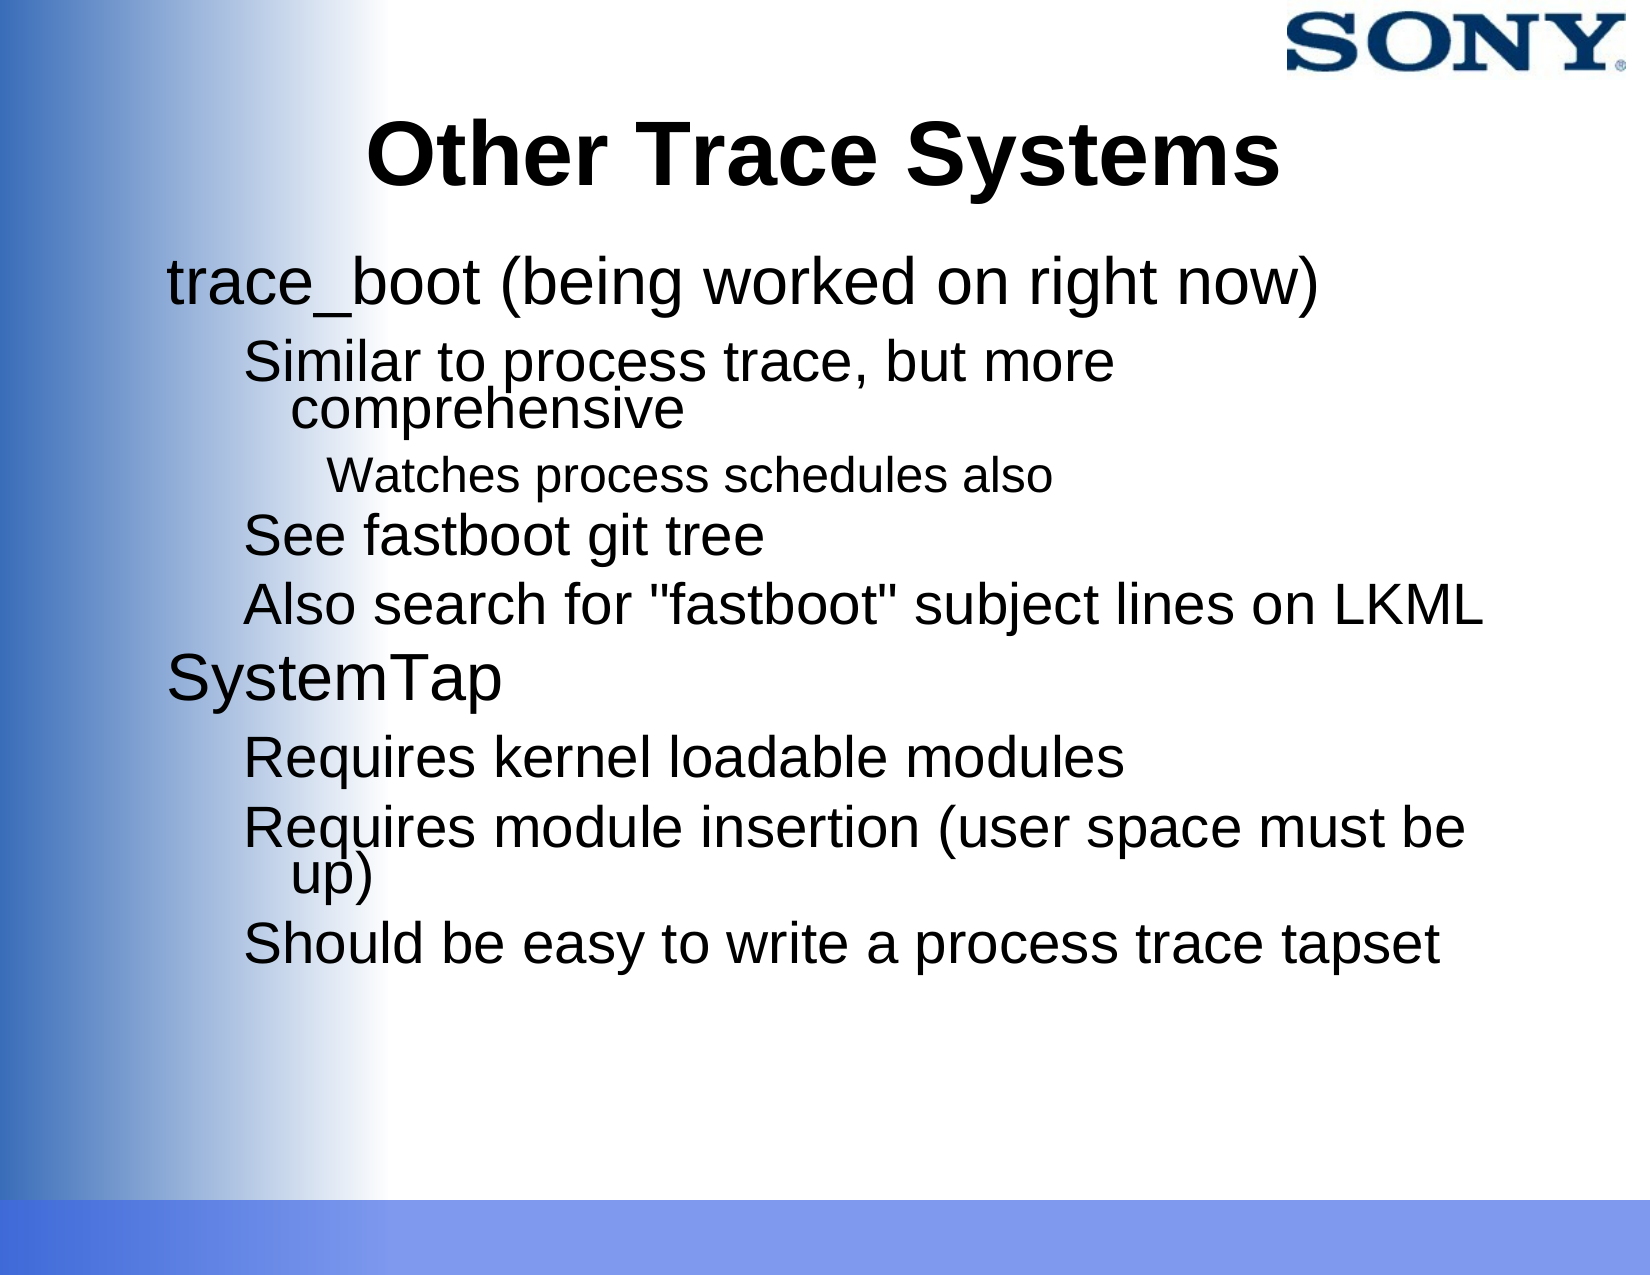

# Other Trace Systems
trace_boot (being worked on right now)
Similar to process trace, but more comprehensive
Watches process schedules also
See fastboot git tree
Also search for "fastboot" subject lines on LKML
SystemTap
Requires kernel loadable modules
Requires module insertion (user space must be up)
Should be easy to write a process trace tapset